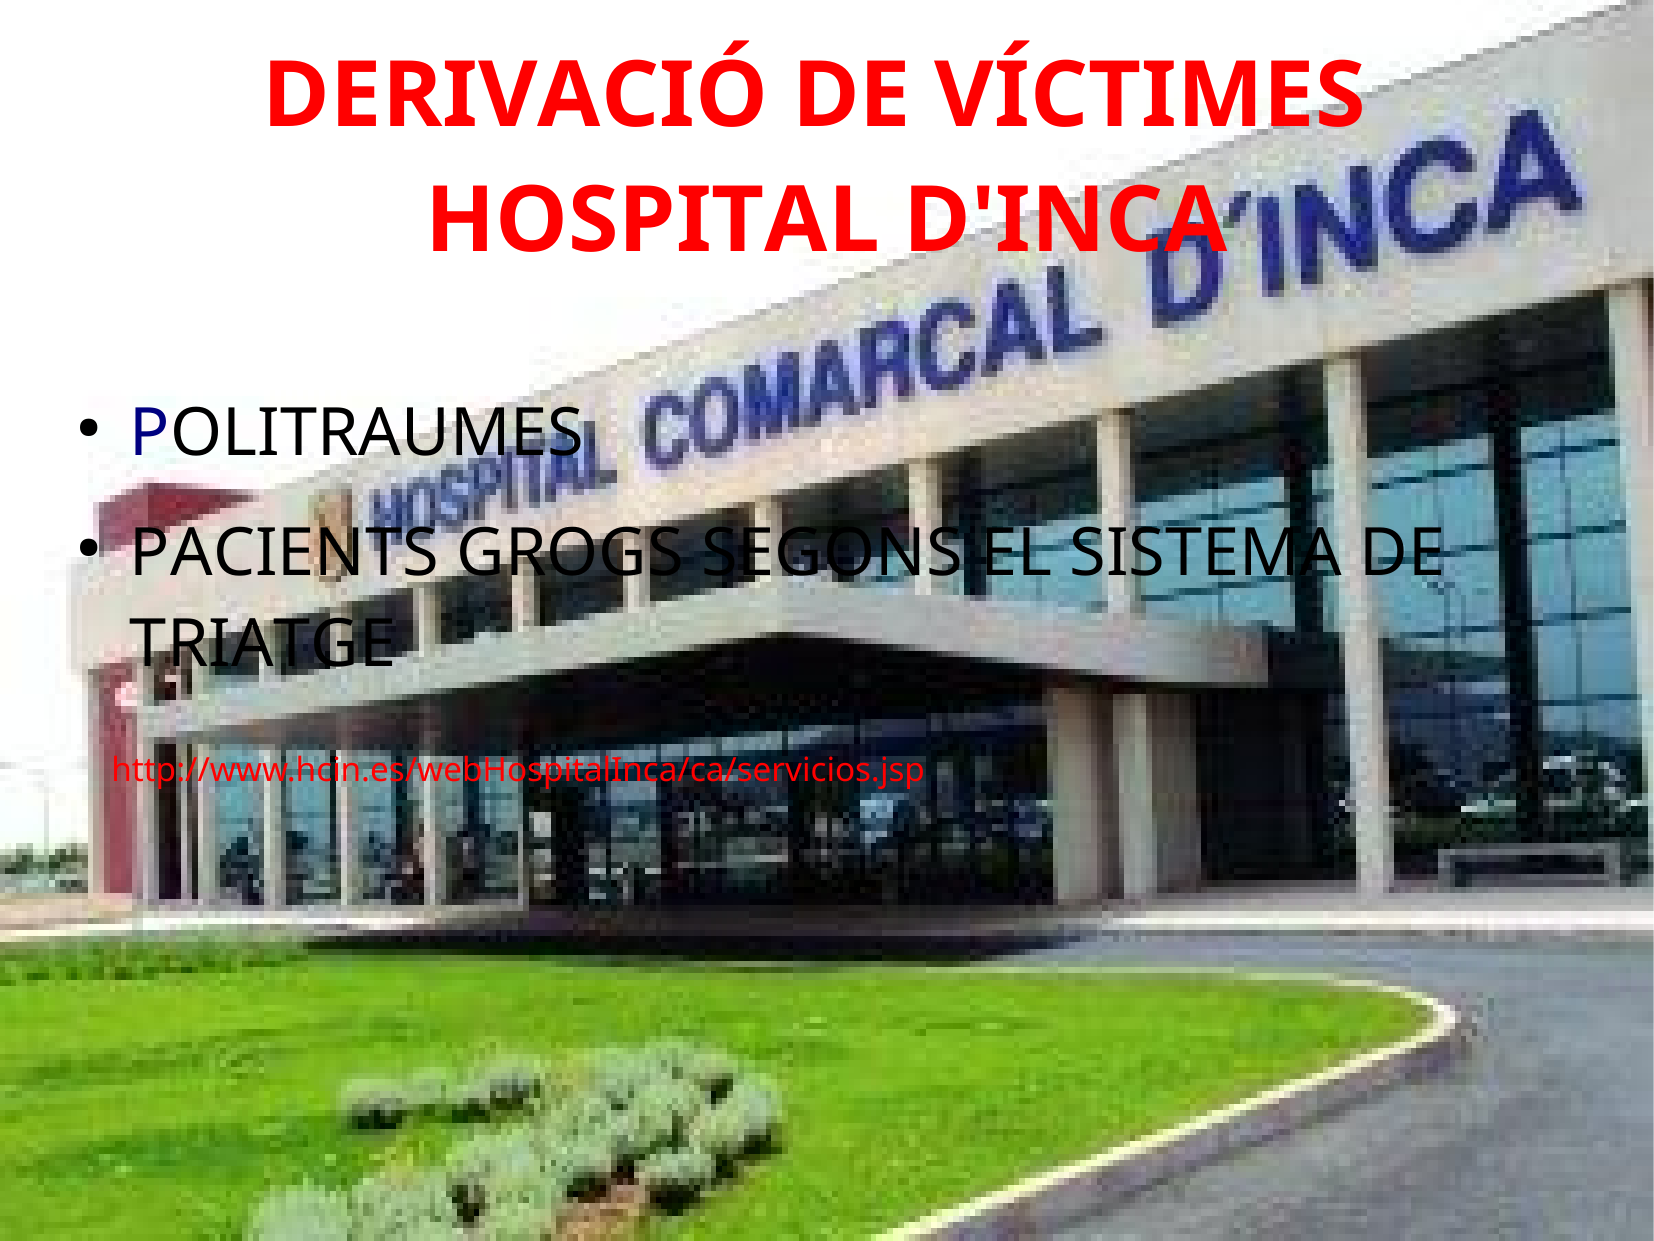

# DERIVACIÓ DE VÍCTIMES HOSPITAL D'INCA
POLITRAUMES
PACIENTS GROGS SEGONS EL SISTEMA DE TRIATGE
http://www.hcin.es/webHospitalInca/ca/servicios.jsp